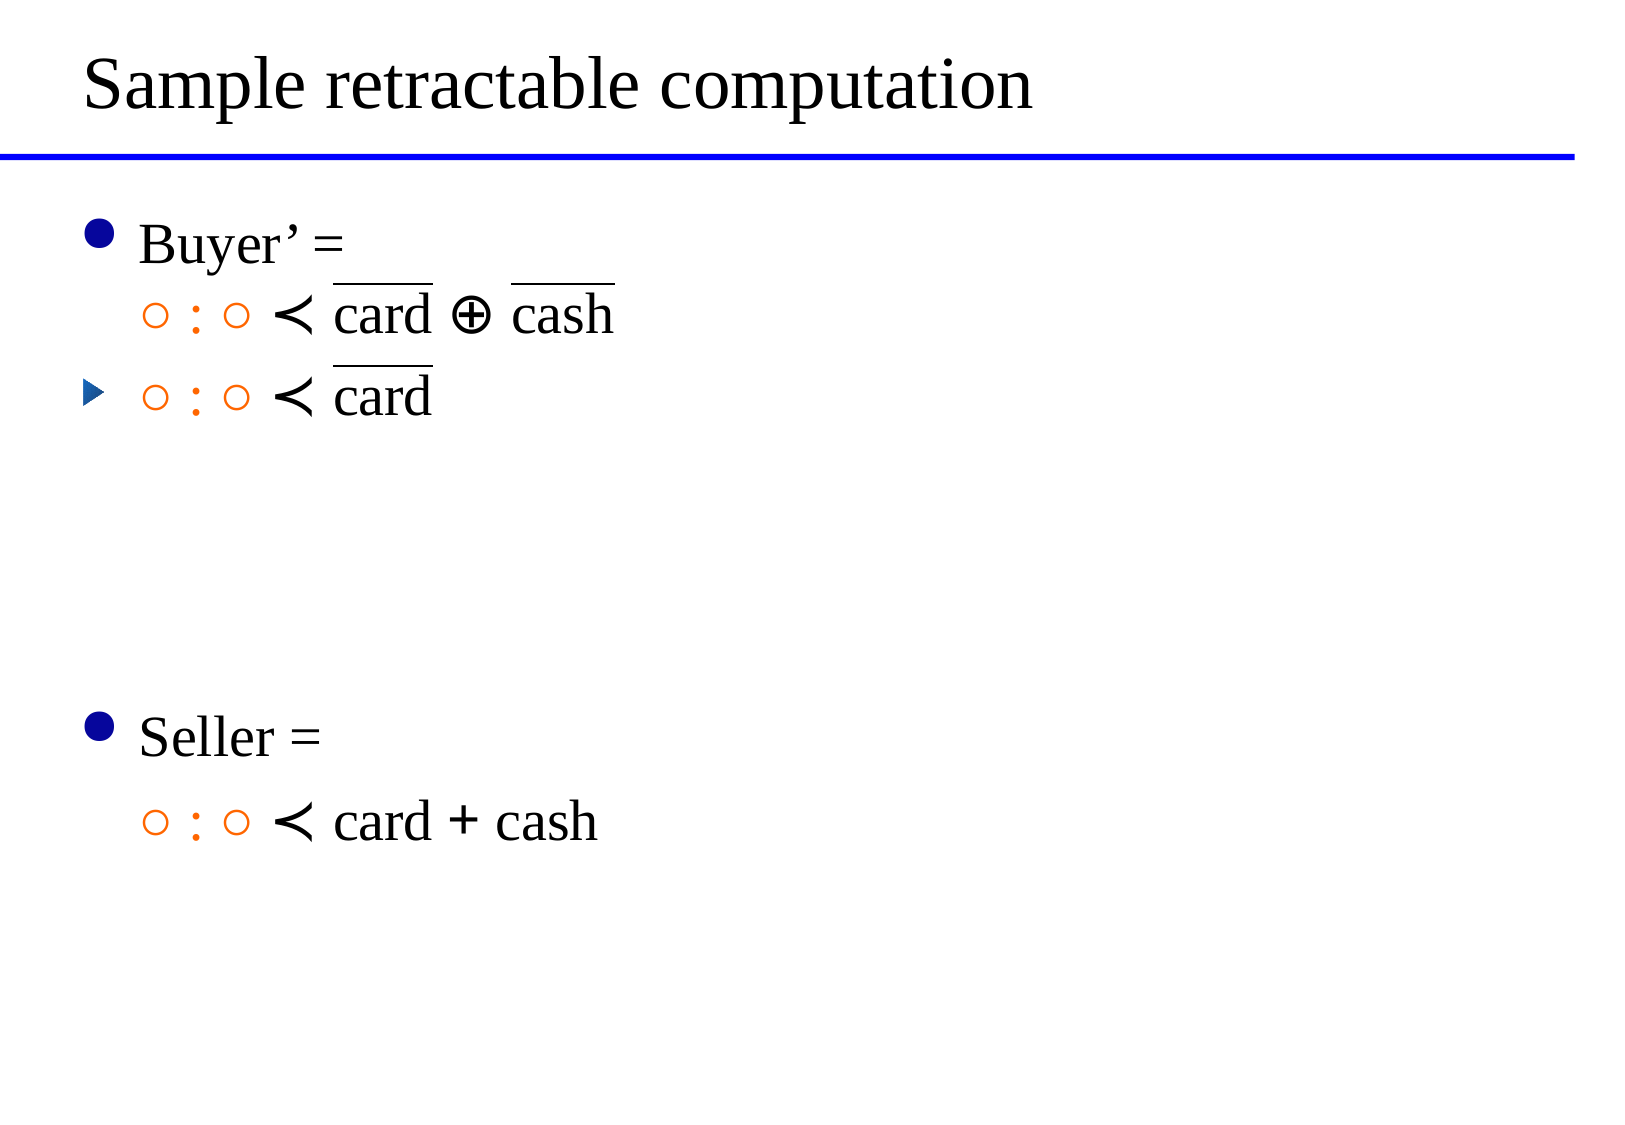

# Sample retractable computation
Buyer’ =
○ : ○ ≺ card ⊕ cash
○ : ○ ≺ card
Seller =
○ : ○ ≺ card + cash